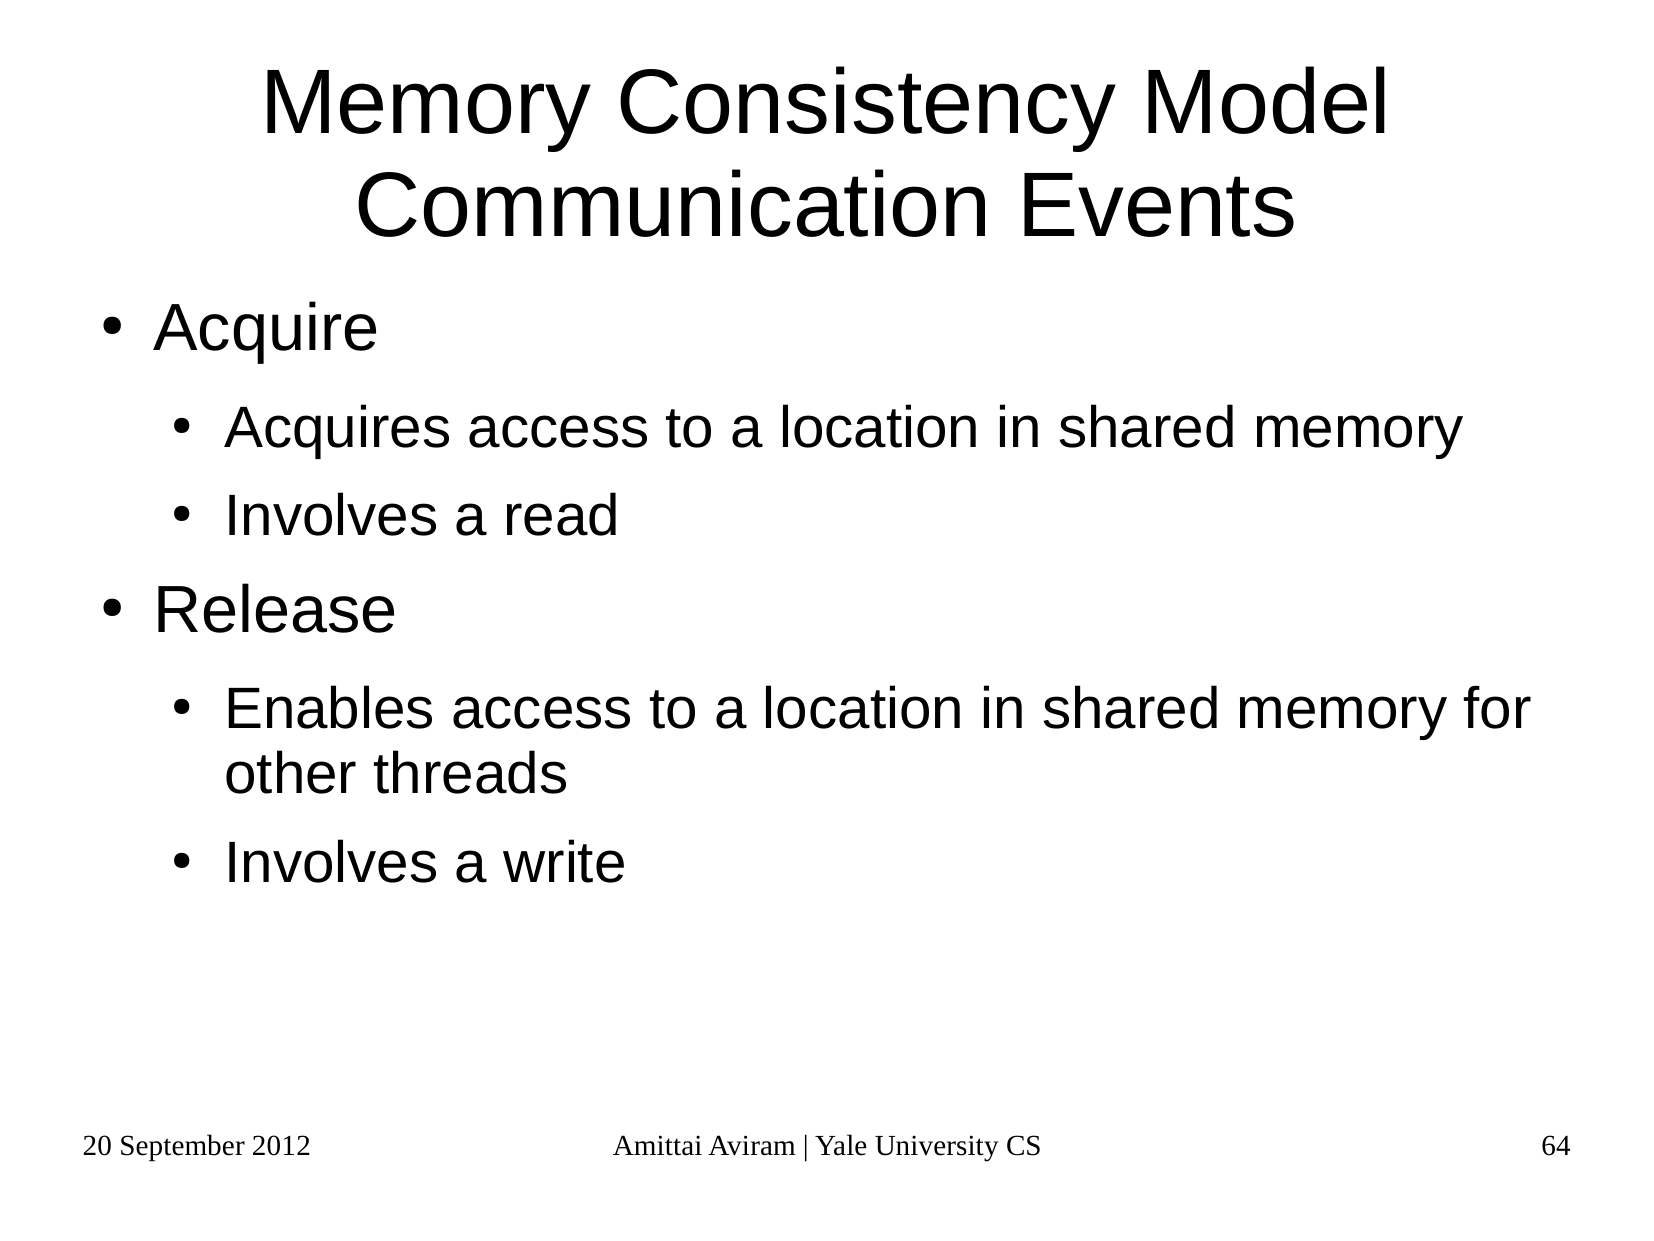

# Memory Consistency Model Communication Events
Acquire
Acquires access to a location in shared memory
Involves a read
Release
Enables access to a location in shared memory for other threads
Involves a write
64